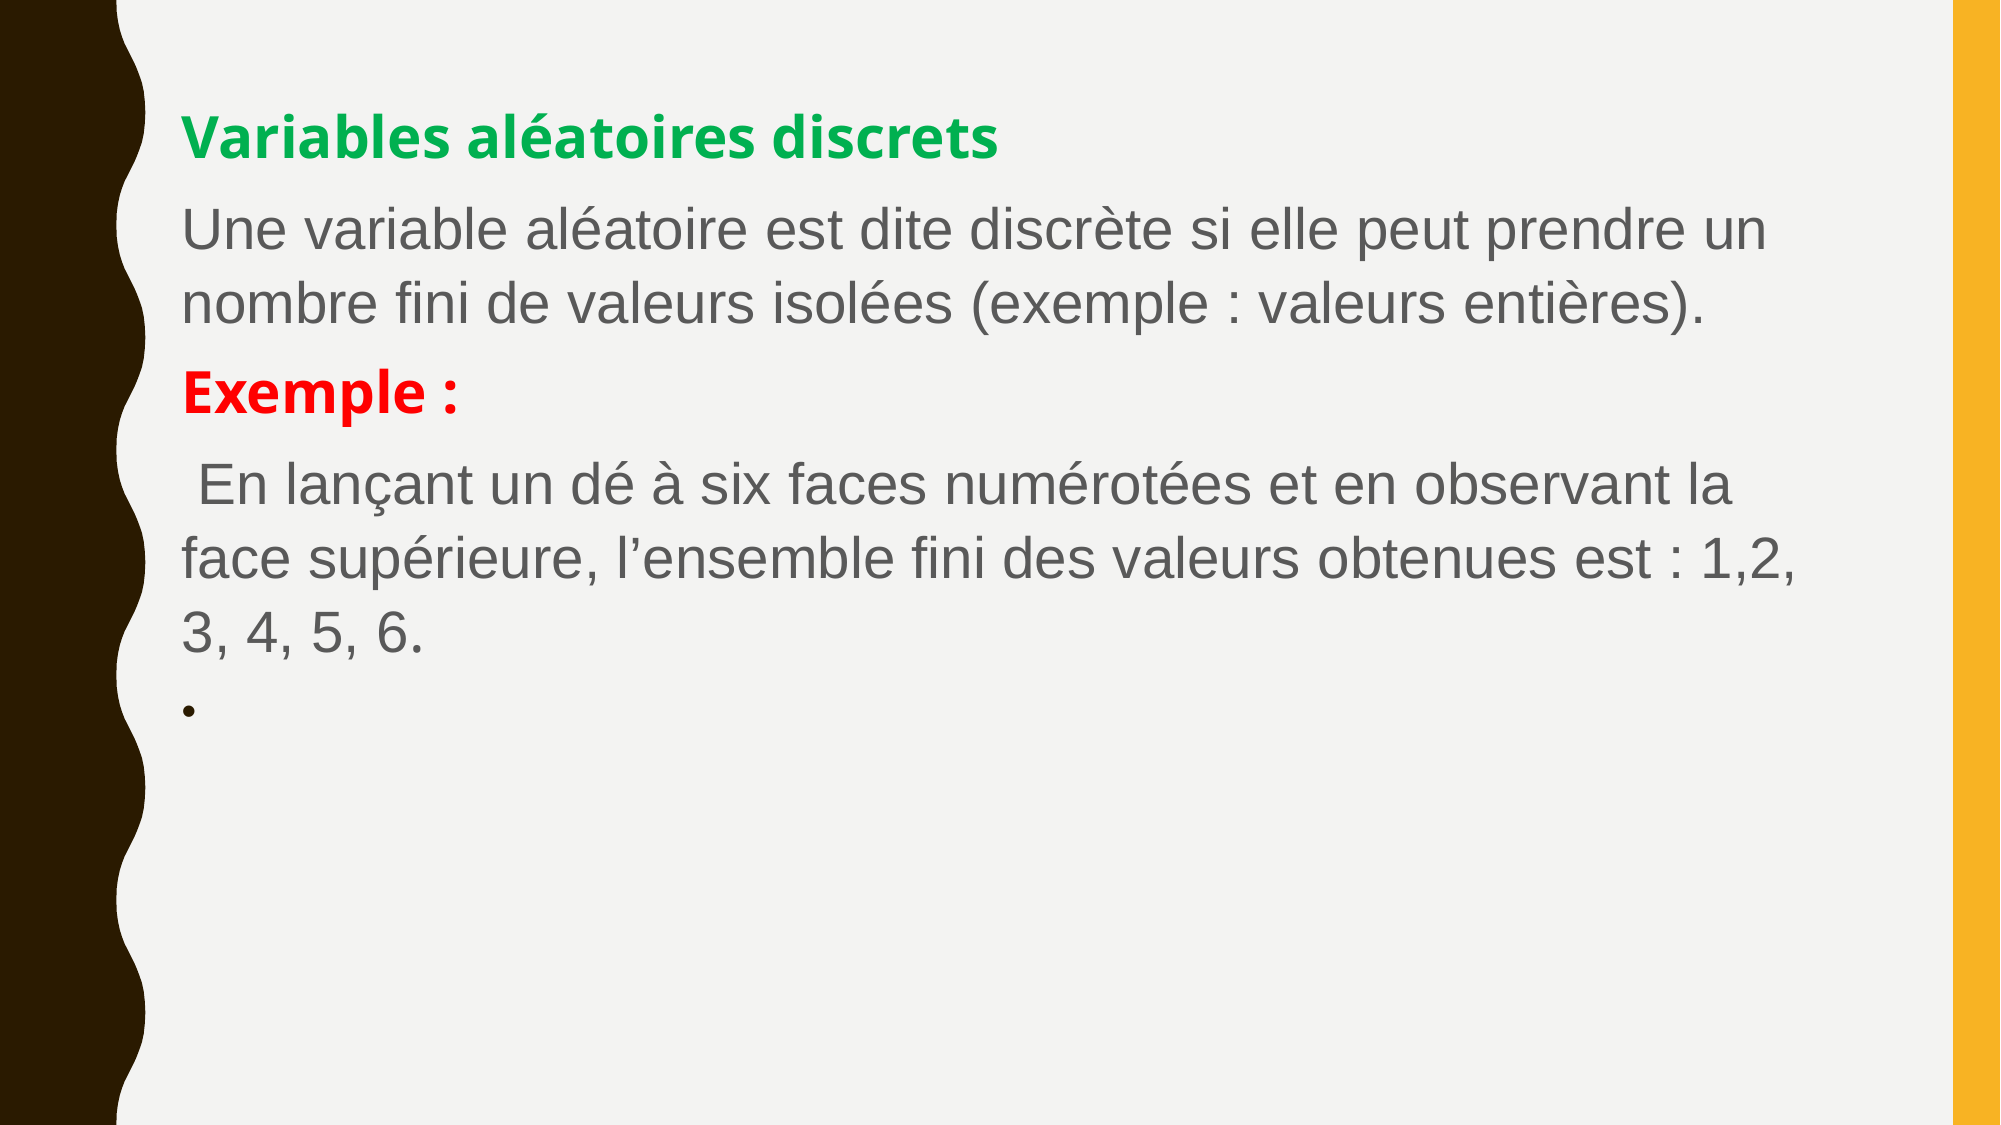

# Variables aléatoires discrets
Une variable aléatoire est dite discrète si elle peut prendre un nombre fini de valeurs isolées (exemple : valeurs entières).
Exemple :
 En lançant un dé à six faces numérotées et en observant la face supérieure, l’ensemble fini des valeurs obtenues est : 1,2, 3, 4, 5, 6.